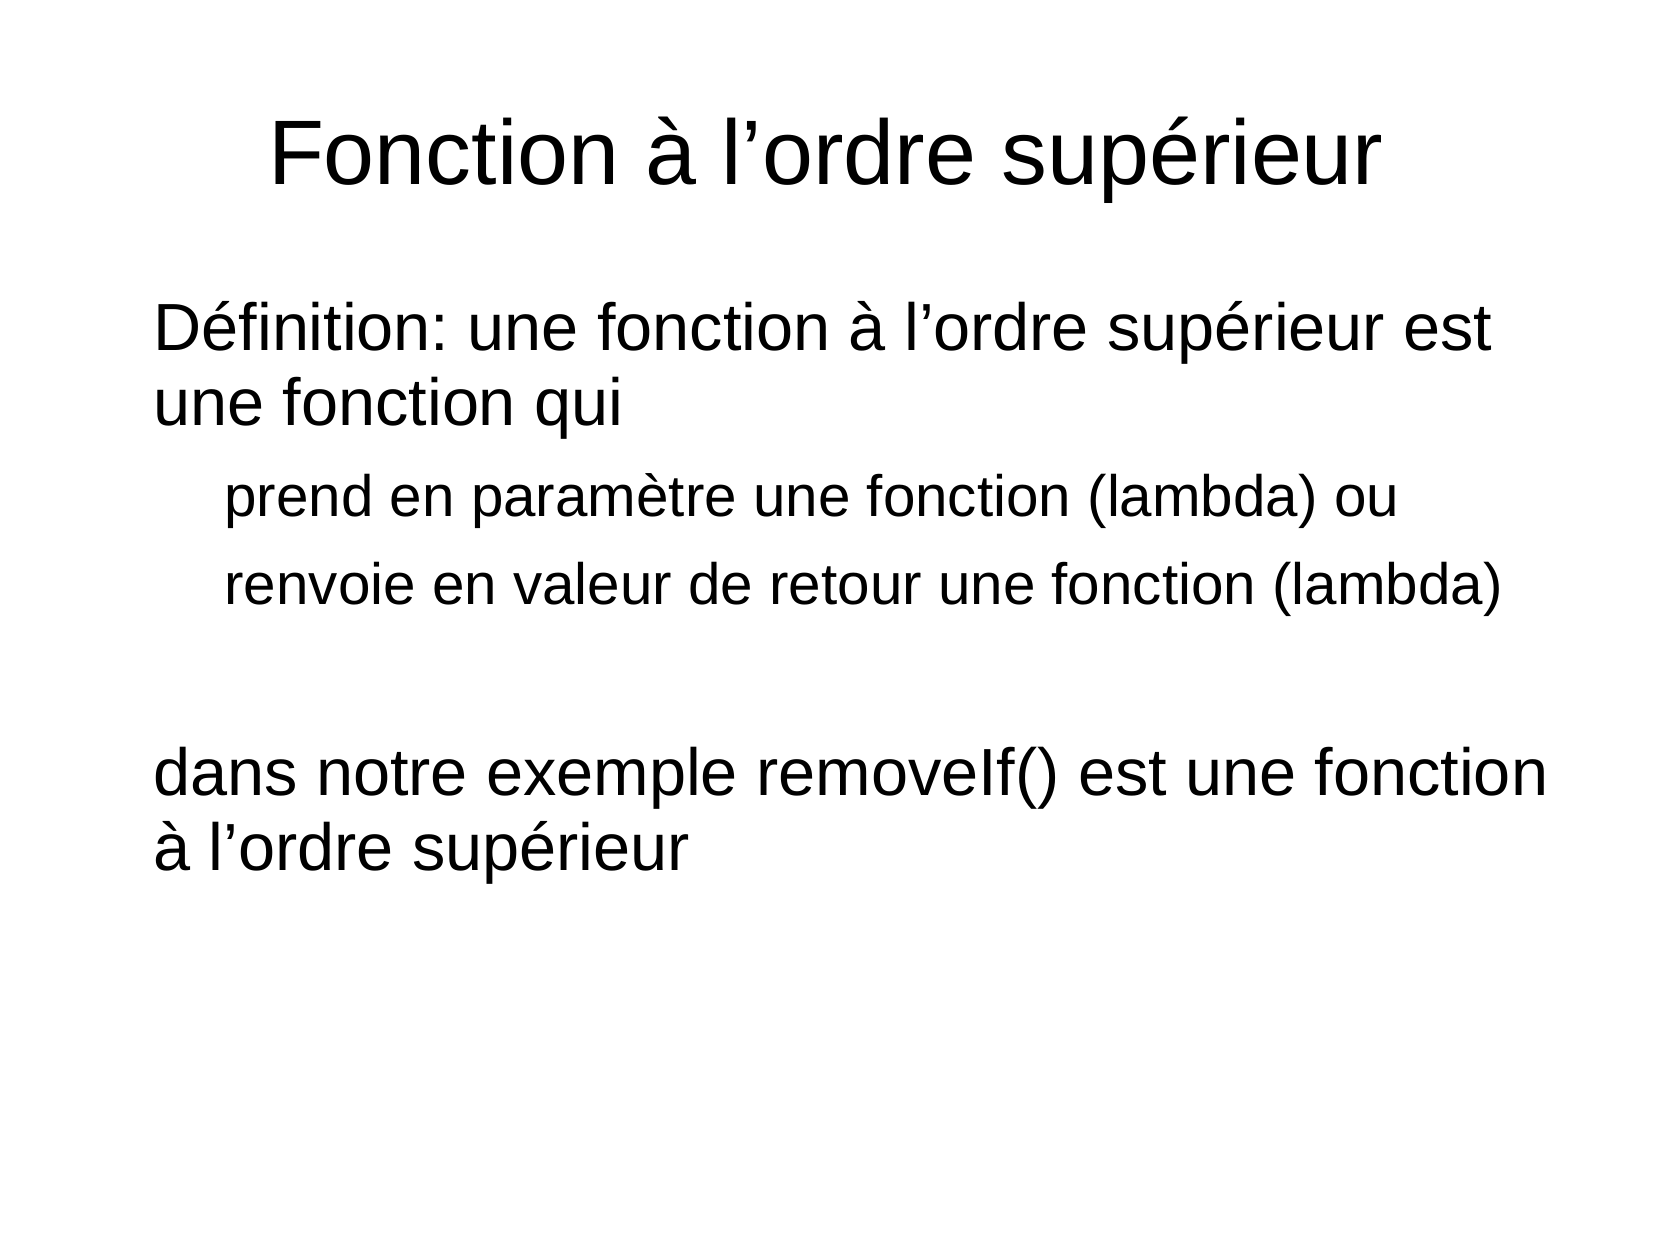

# Fonction à l’ordre supérieur
Définition: une fonction à l’ordre supérieur est une fonction qui
prend en paramètre une fonction (lambda) ou
renvoie en valeur de retour une fonction (lambda)
dans notre exemple removeIf() est une fonction à l’ordre supérieur